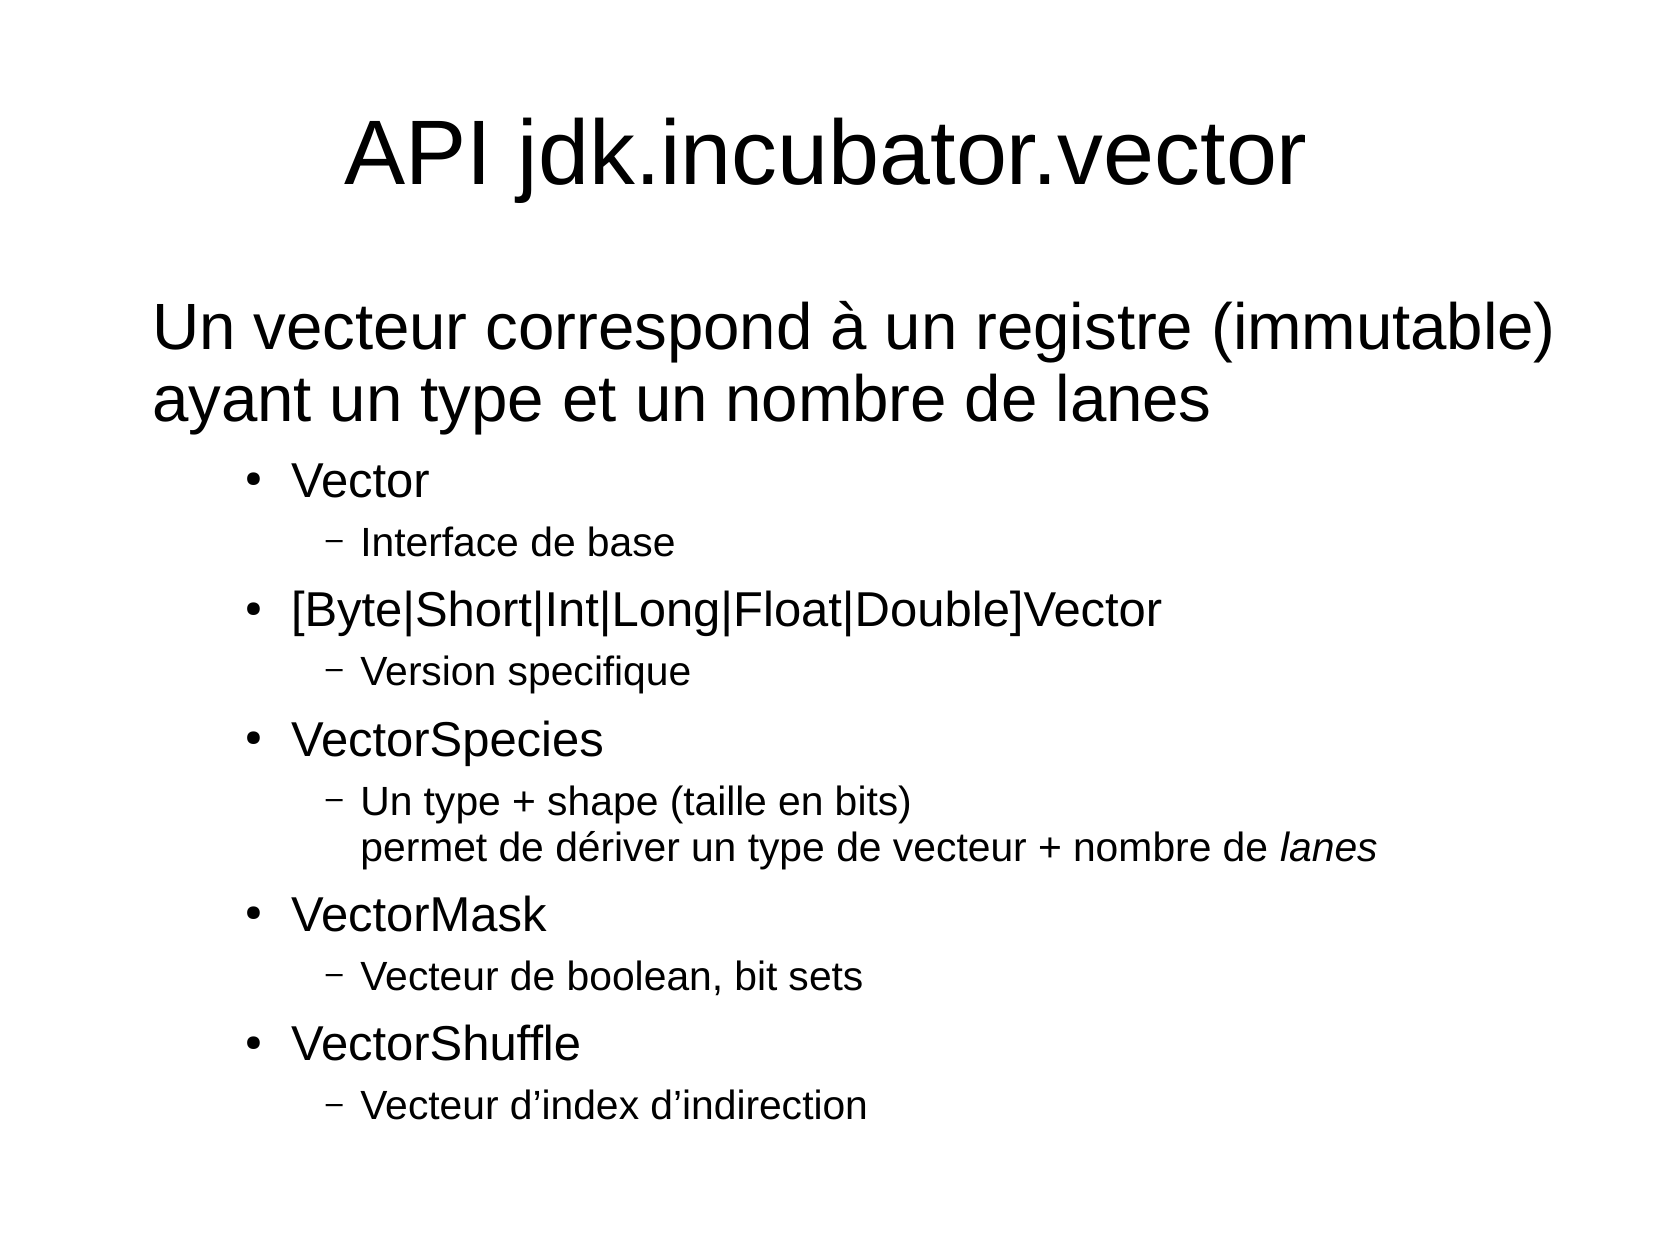

# API jdk.incubator.vector
Un vecteur correspond à un registre (immutable) ayant un type et un nombre de lanes
Vector
Interface de base
[Byte|Short|Int|Long|Float|Double]Vector
Version specifique
VectorSpecies
Un type + shape (taille en bits)
permet de dériver un type de vecteur + nombre de lanes
VectorMask
Vecteur de boolean, bit sets
VectorShuffle
Vecteur d’index d’indirection